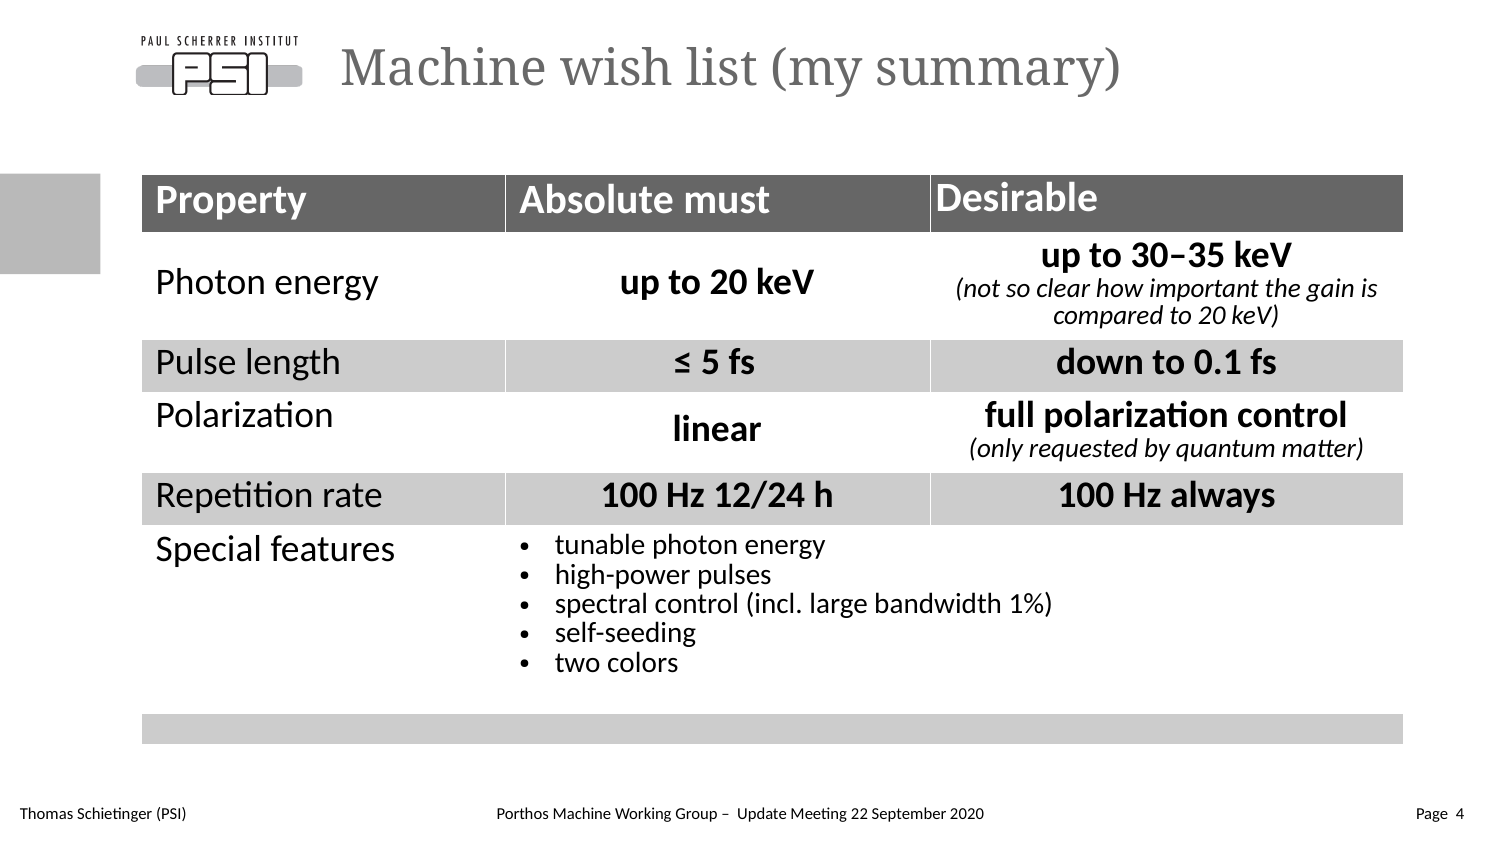

# Machine wish list (my summary)
| Property | Absolute must | Desirable |
| --- | --- | --- |
| Photon energy | up to 20 keV | up to 30–35 keV (not so clear how important the gain is compared to 20 keV) |
| Pulse length | ≤ 5 fs | down to 0.1 fs |
| Polarization | linear | full polarization control (only requested by quantum matter) |
| Repetition rate | 100 Hz 12/24 h | 100 Hz always |
| Special features | tunable photon energy high-power pulses spectral control (incl. large bandwidth 1%) self-seeding two colors | |
| | | |